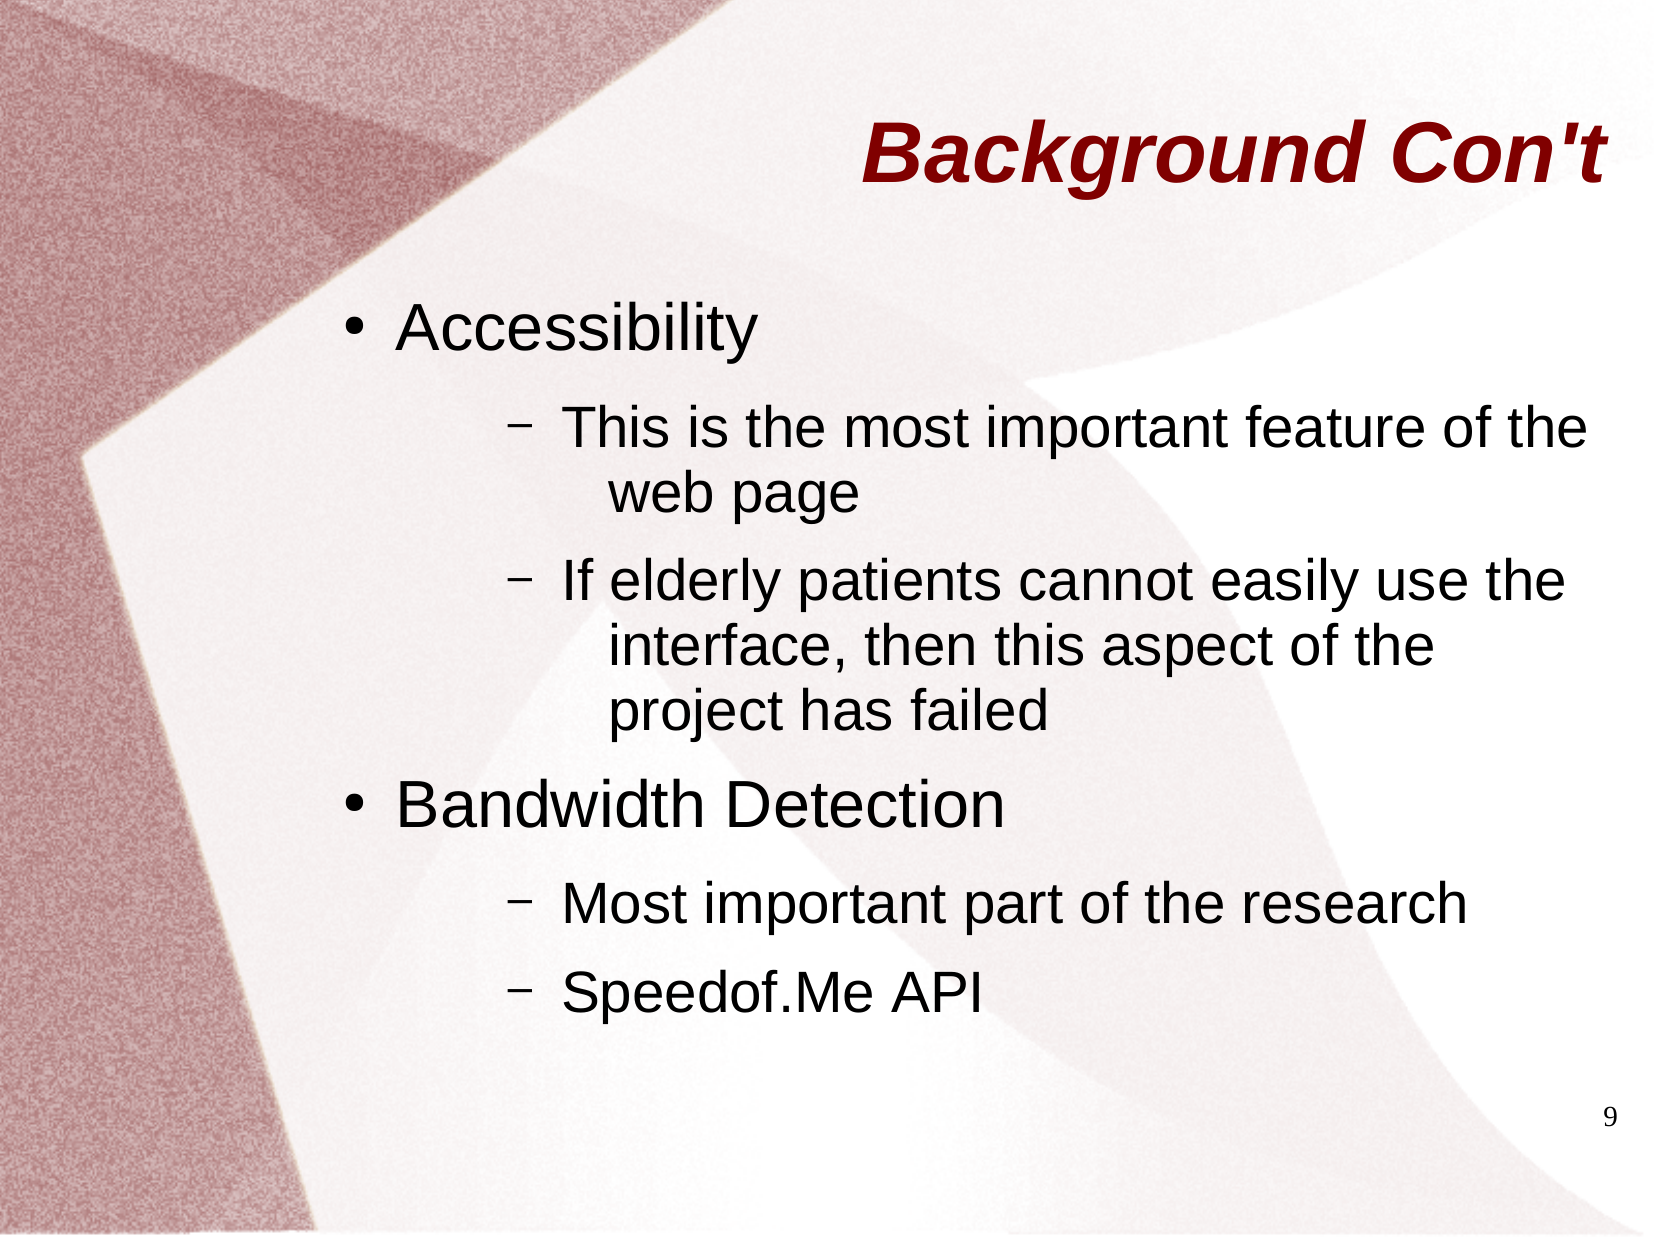

# Background Con't
Accessibility
This is the most important feature of the web page
If elderly patients cannot easily use the interface, then this aspect of the project has failed
Bandwidth Detection
Most important part of the research
Speedof.Me API
9